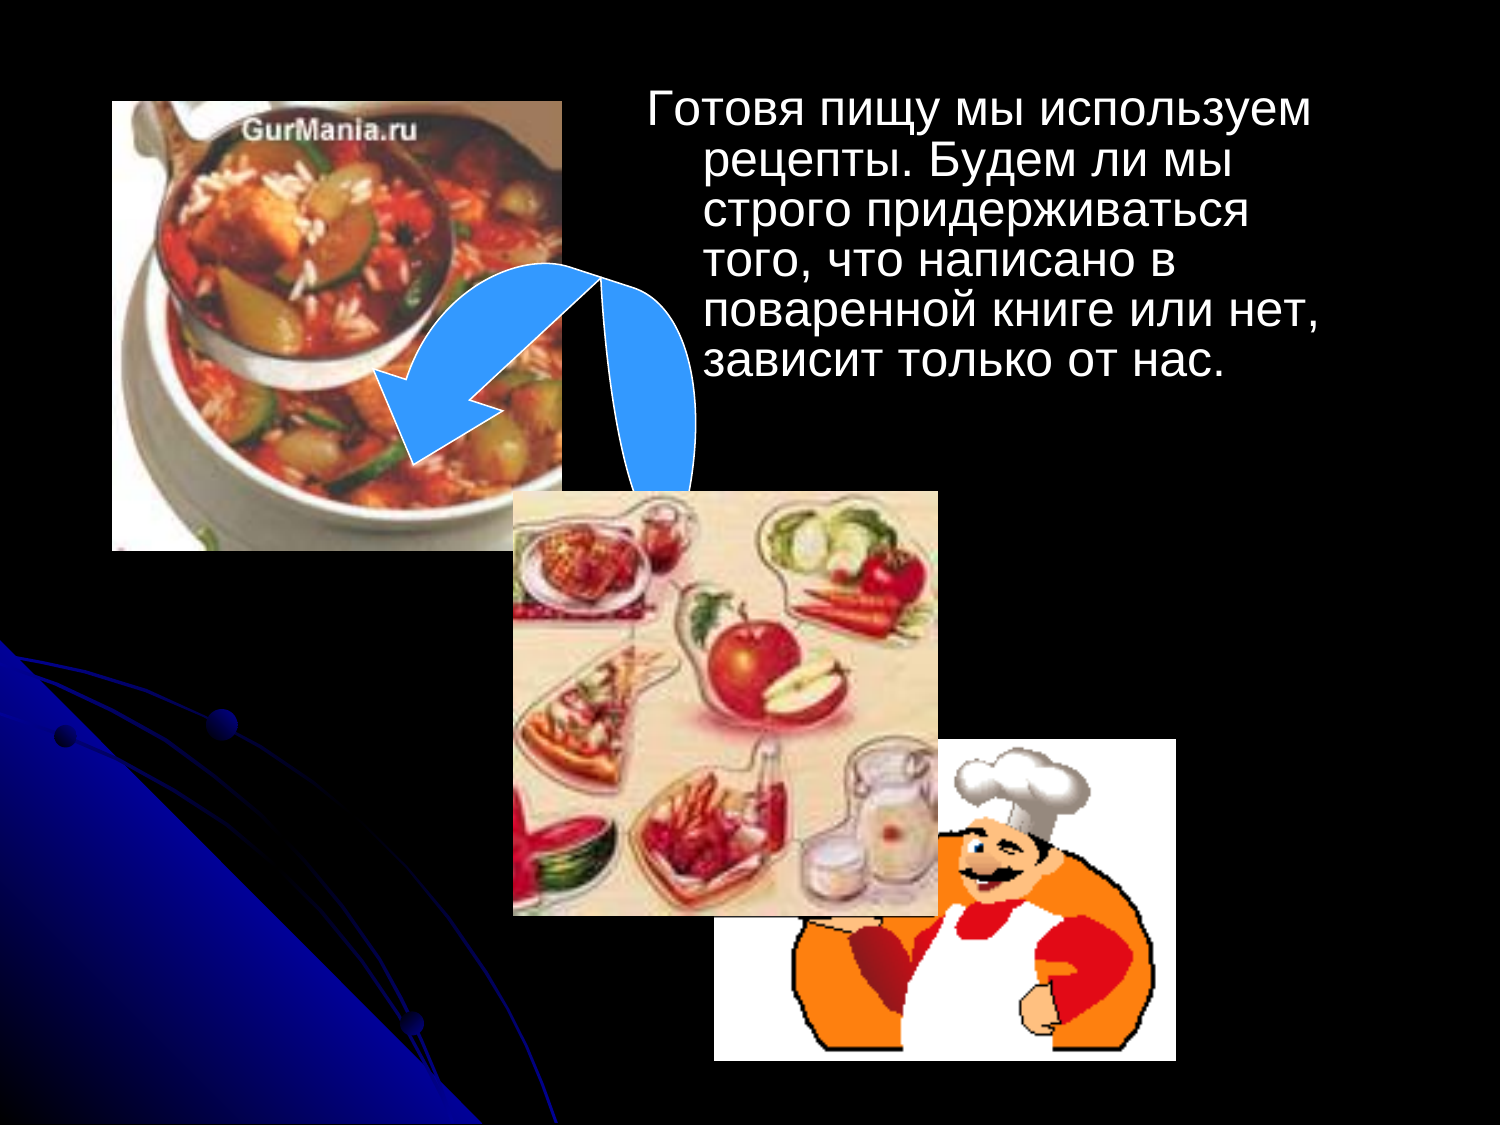

# Готовя пищу мы используем рецепты. Будем ли мы строго придерживаться того, что написано в поваренной книге или нет, зависит только от нас.